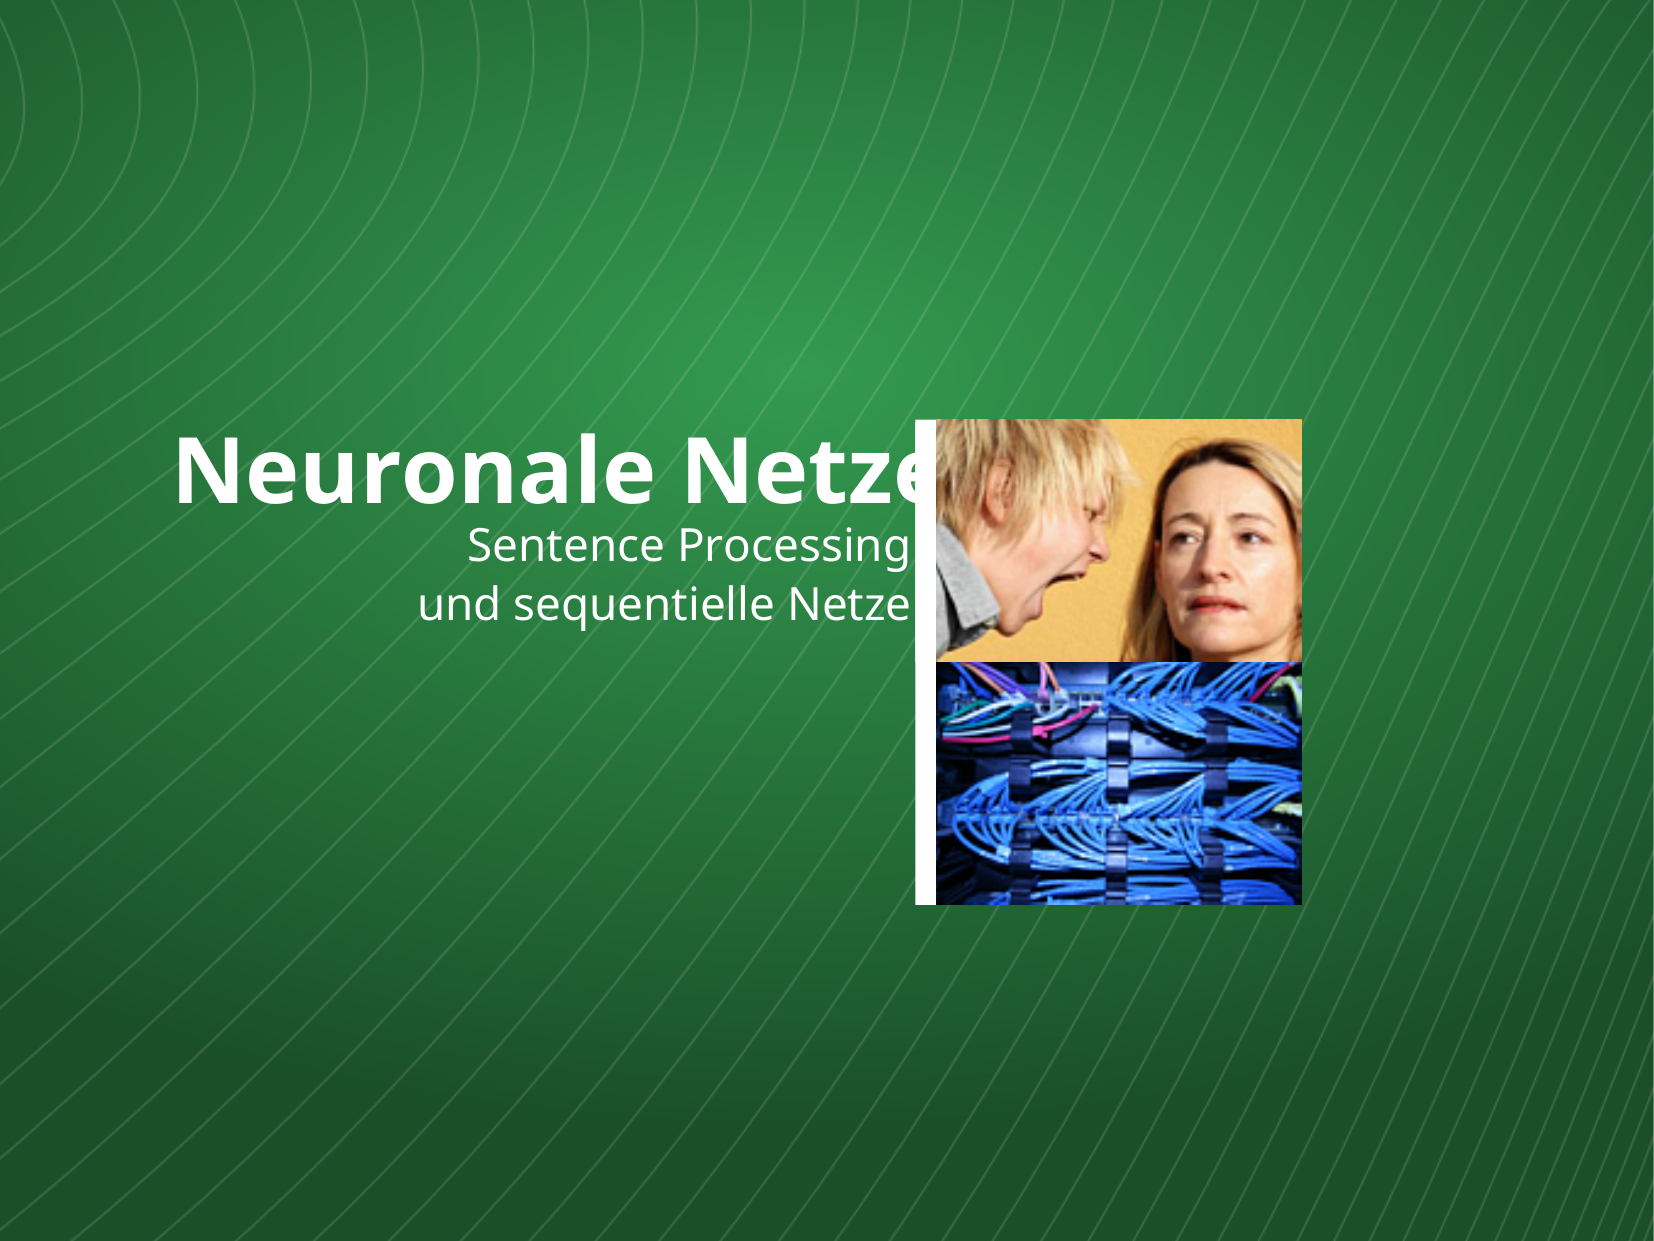

Neuronale Netze
Sentence Processing
und sequentielle Netze